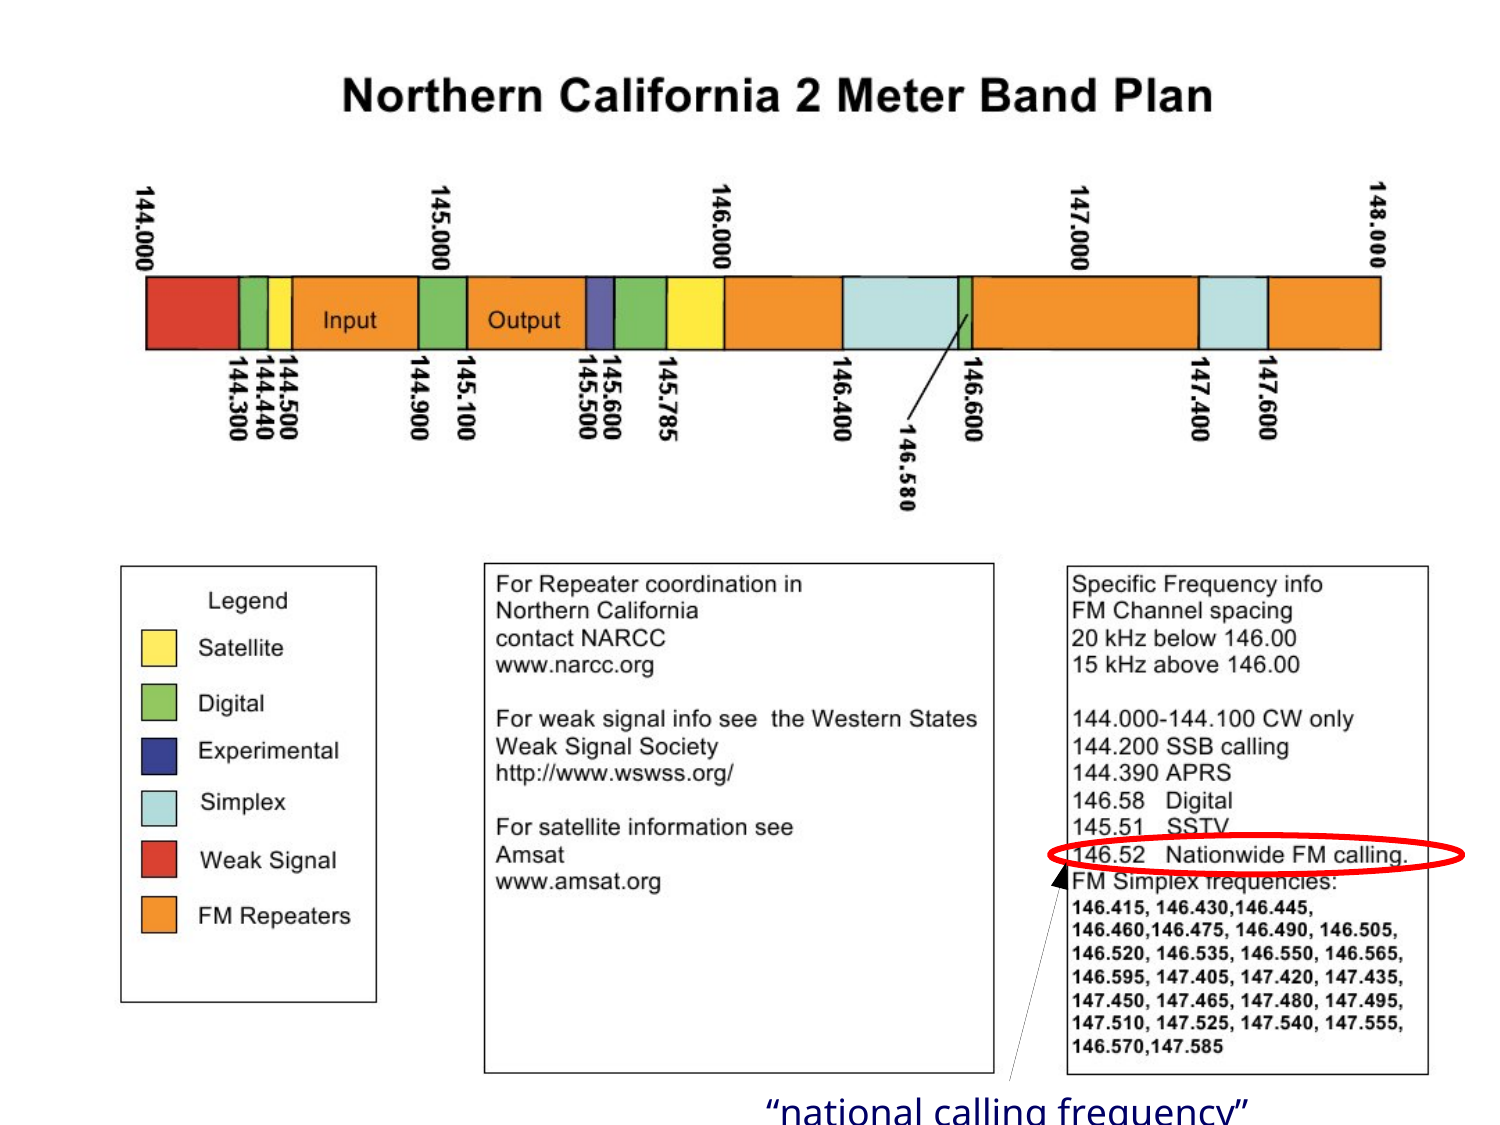

# Example N. Cal 2m Band Plan
“national calling frequency”